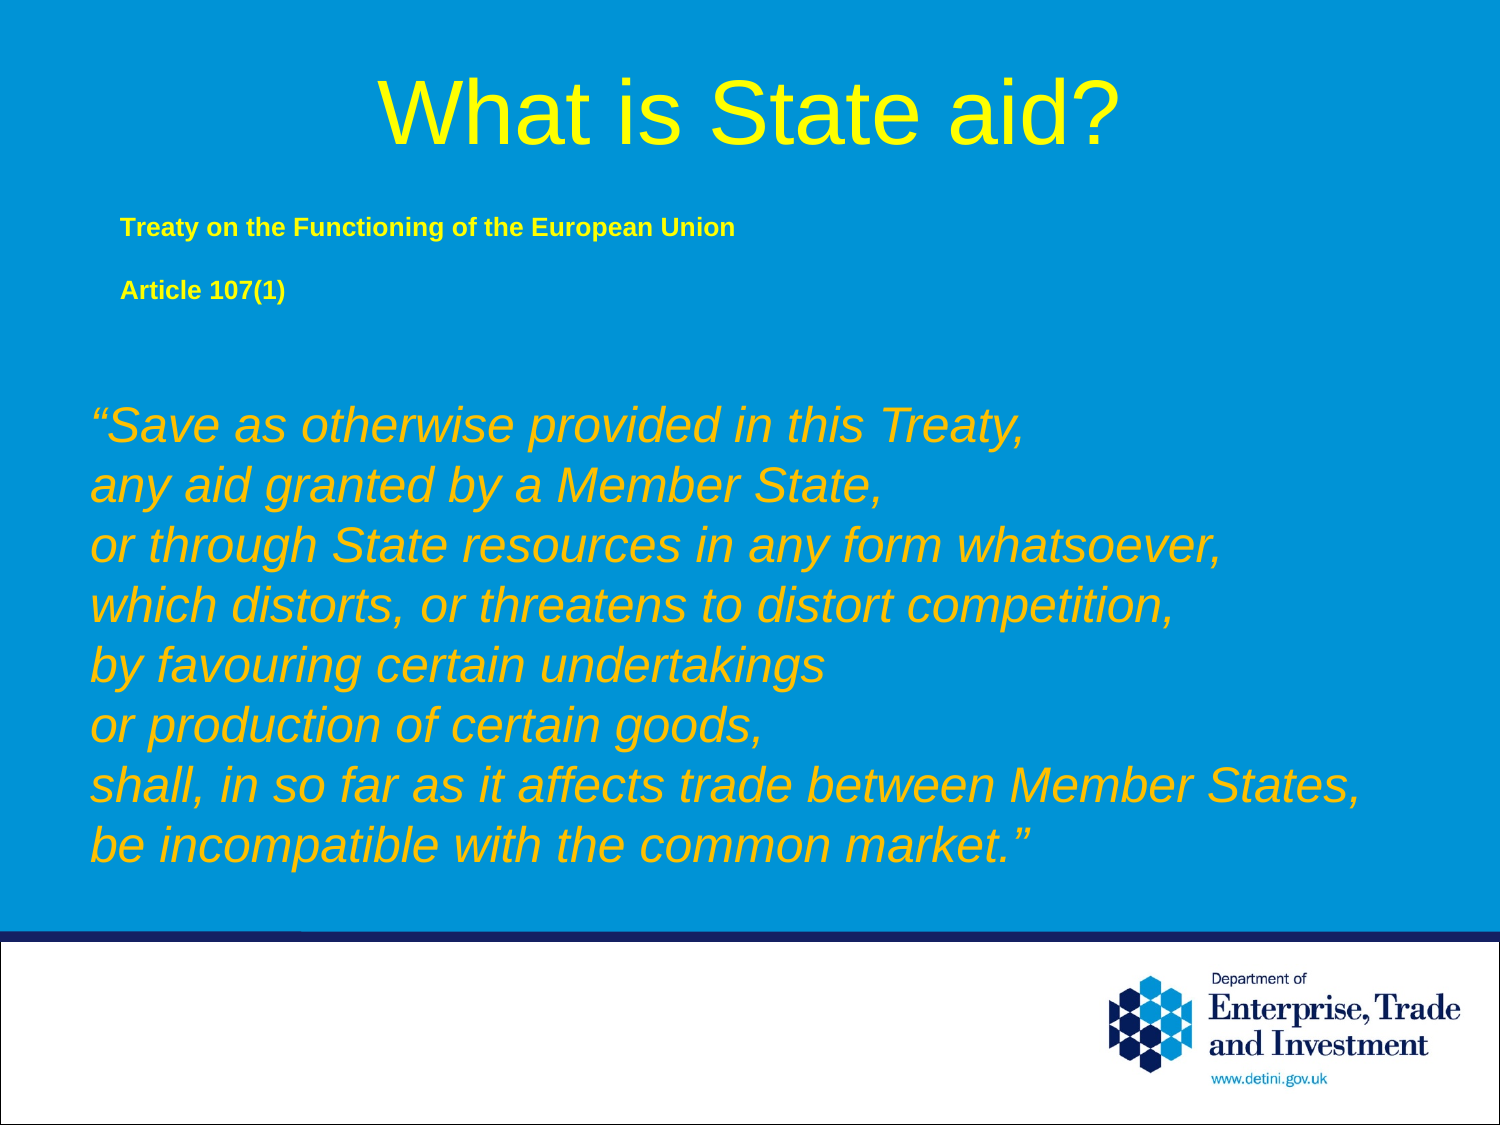

# What is State aid?
Treaty on the Functioning of the European Union
Article 107(1)
“Save as otherwise provided in this Treaty,
any aid granted by a Member State,
or through State resources in any form whatsoever,
which distorts, or threatens to distort competition,
by favouring certain undertakings
or production of certain goods,
shall, in so far as it affects trade between Member States, be incompatible with the common market.”